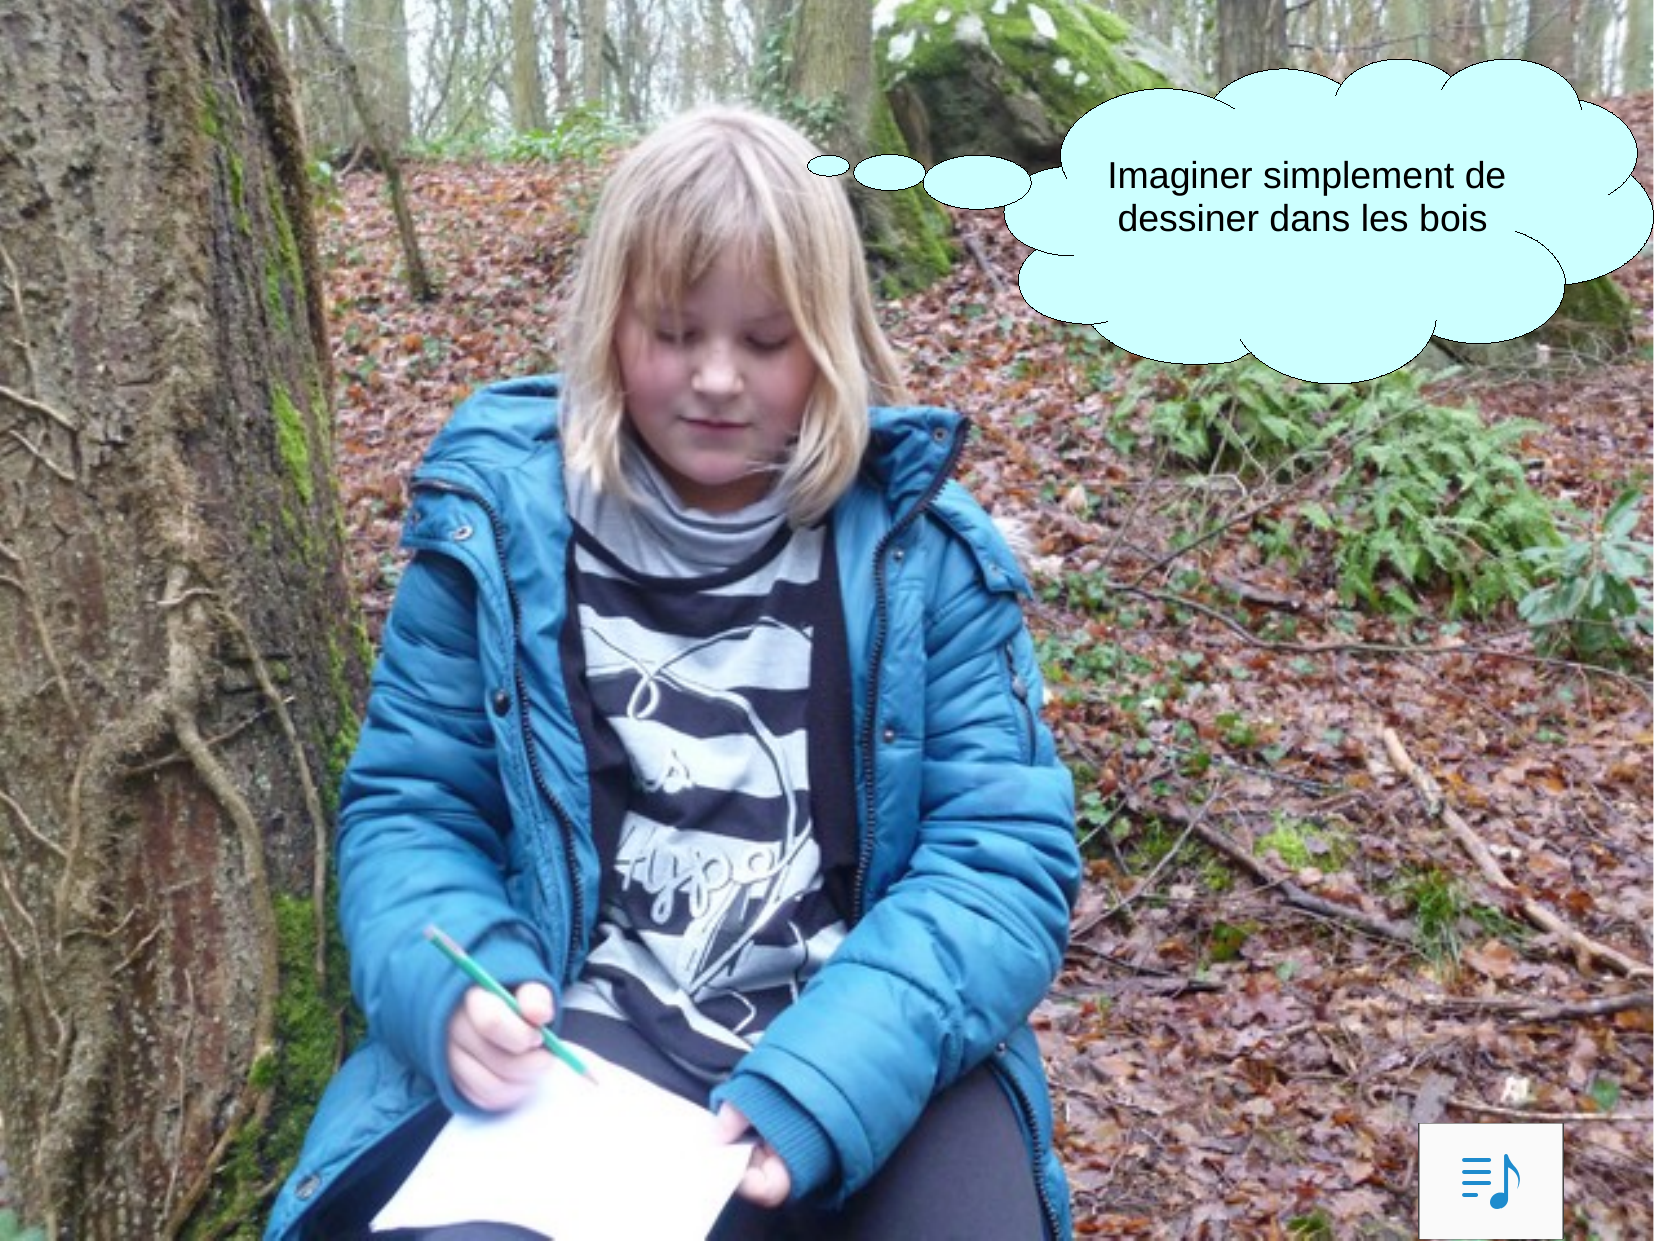

Imaginer simplement de
 dessiner dans les bois